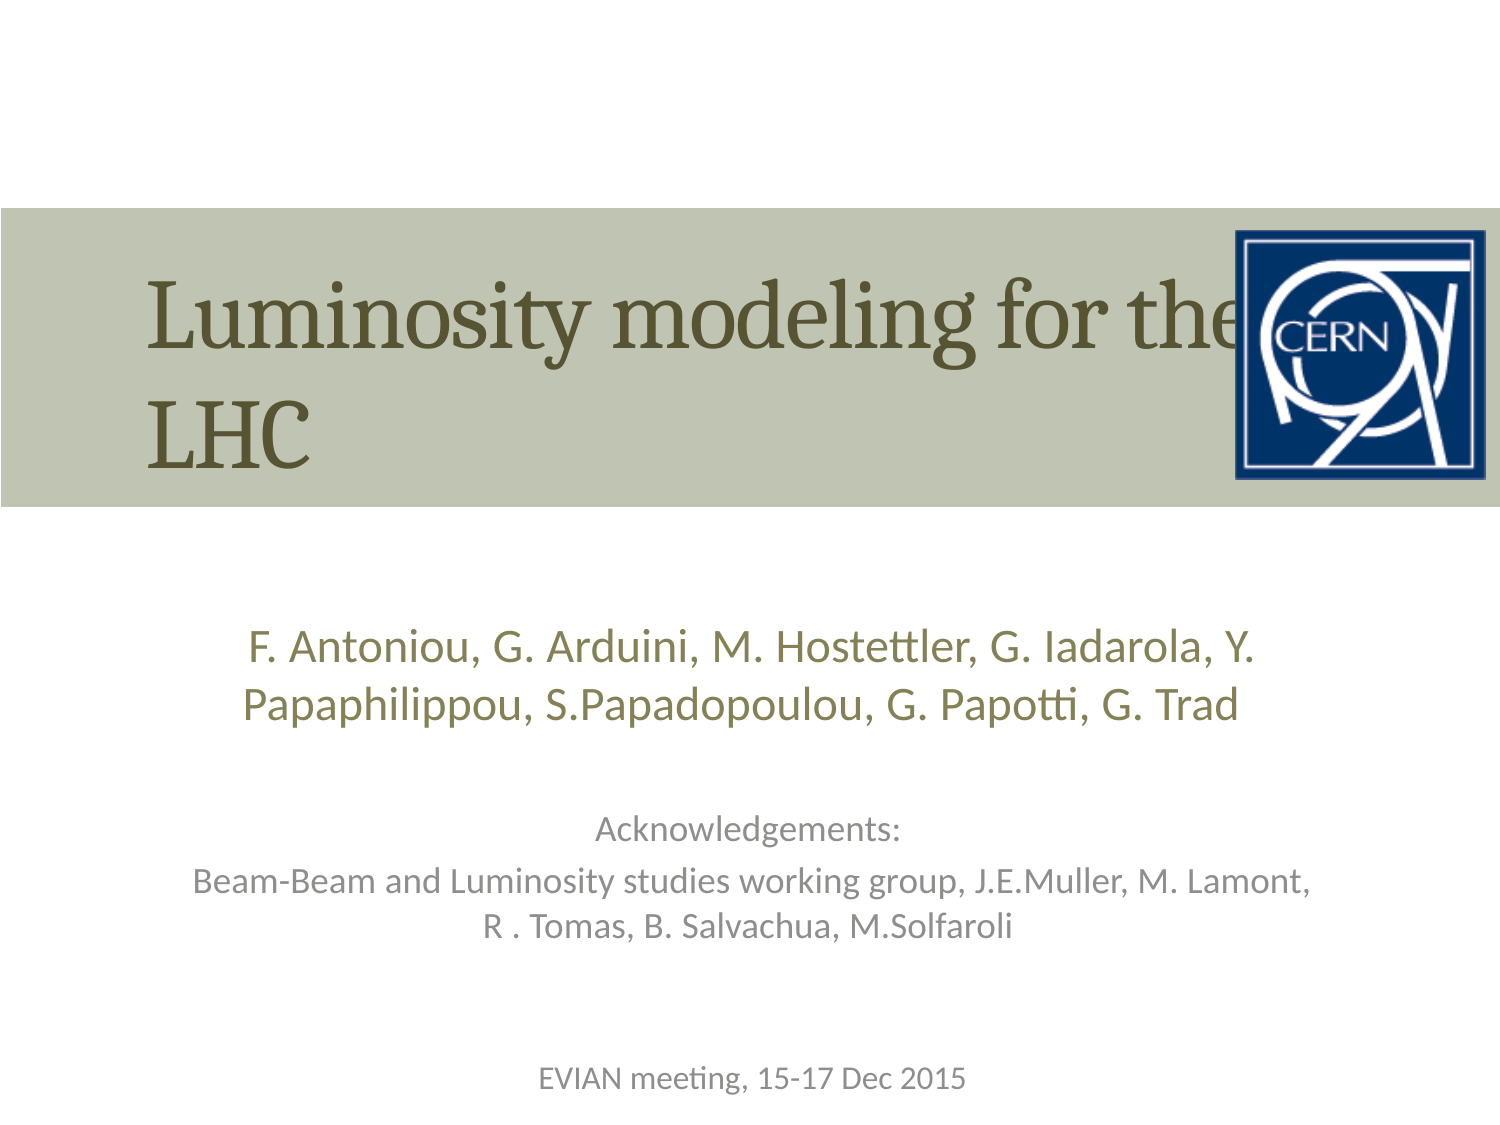

# Luminosity modeling for the LHC
F. Antoniou, G. Arduini, M. Hostettler, G. Iadarola, Y. Papaphilippou, S.Papadopoulou, G. Papotti, G. Trad
Acknowledgements:
Beam-Beam and Luminosity studies working group, J.E.Muller, M. Lamont, R . Tomas, B. Salvachua, M.Solfaroli
EVIAN meeting, 15-17 Dec 2015